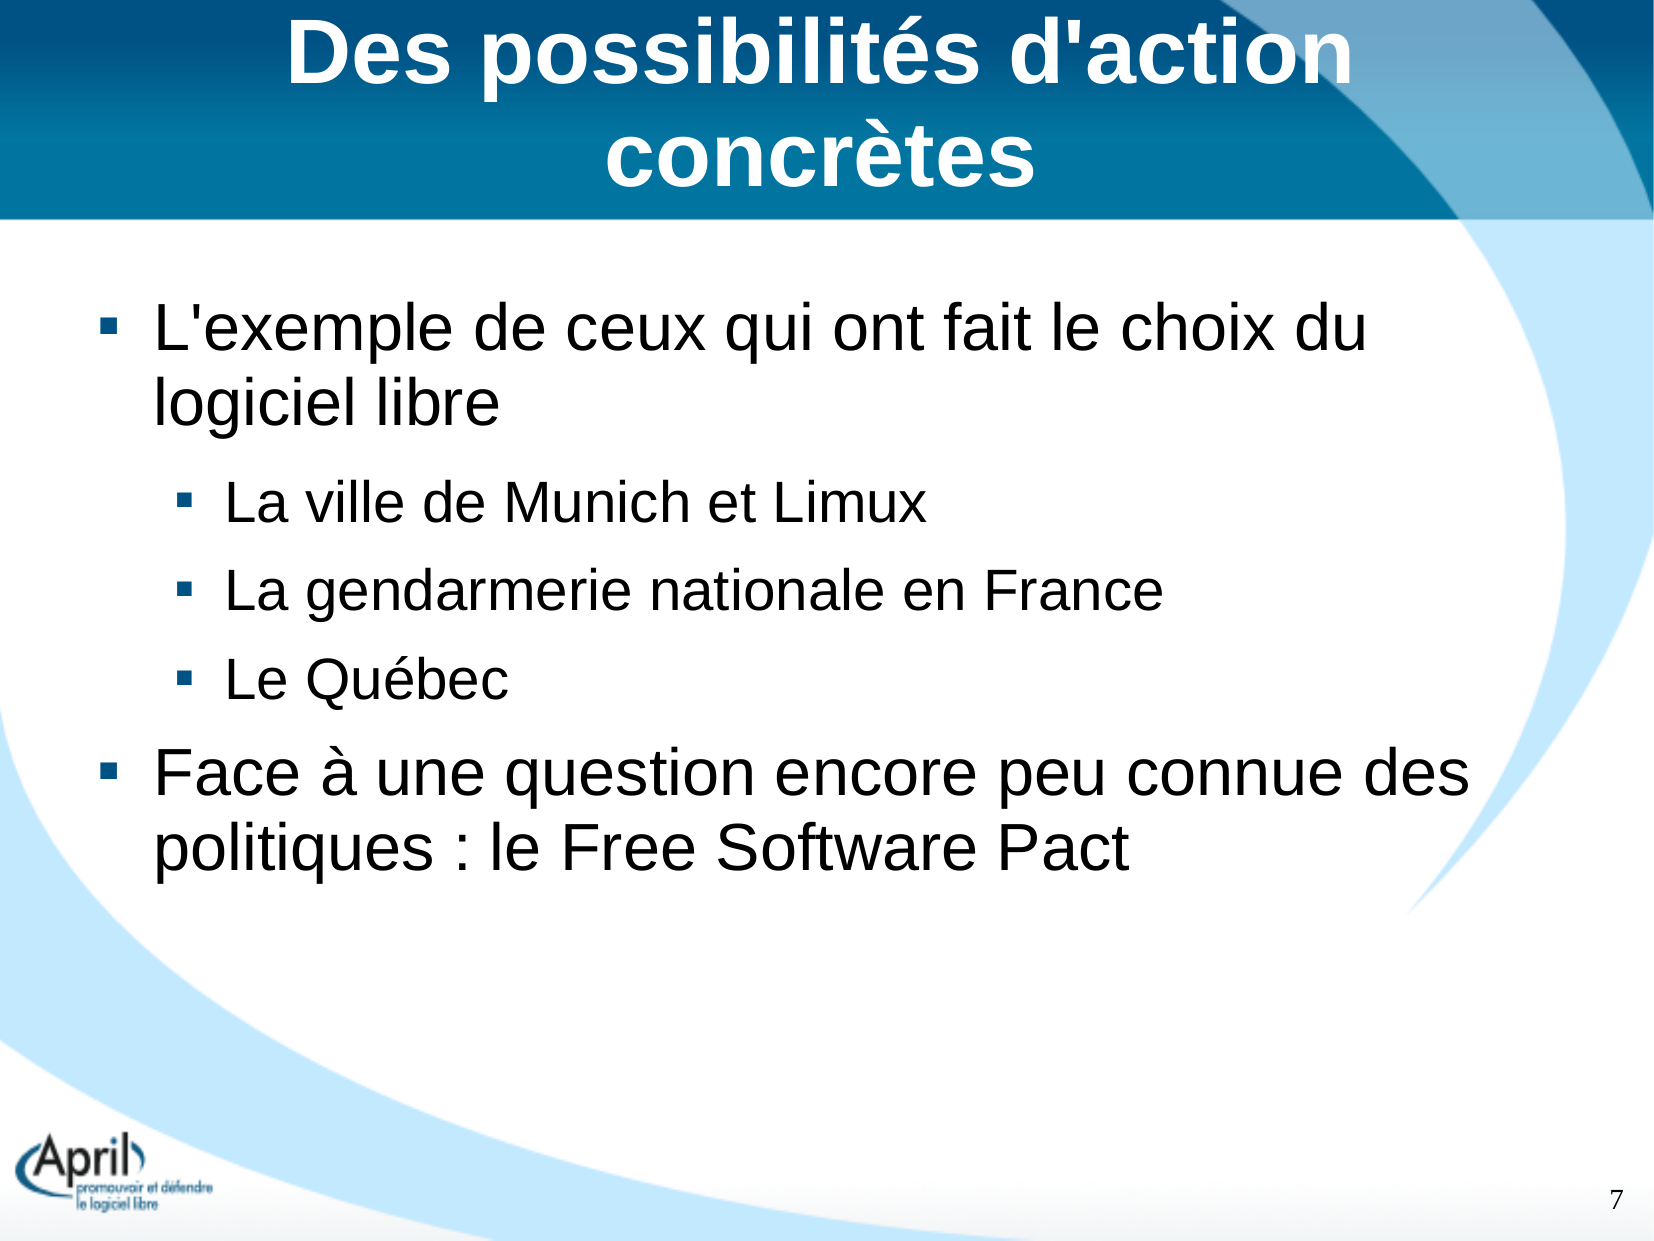

# Des possibilités d'action concrètes
L'exemple de ceux qui ont fait le choix du logiciel libre
La ville de Munich et Limux
La gendarmerie nationale en France
Le Québec
Face à une question encore peu connue des politiques : le Free Software Pact
7